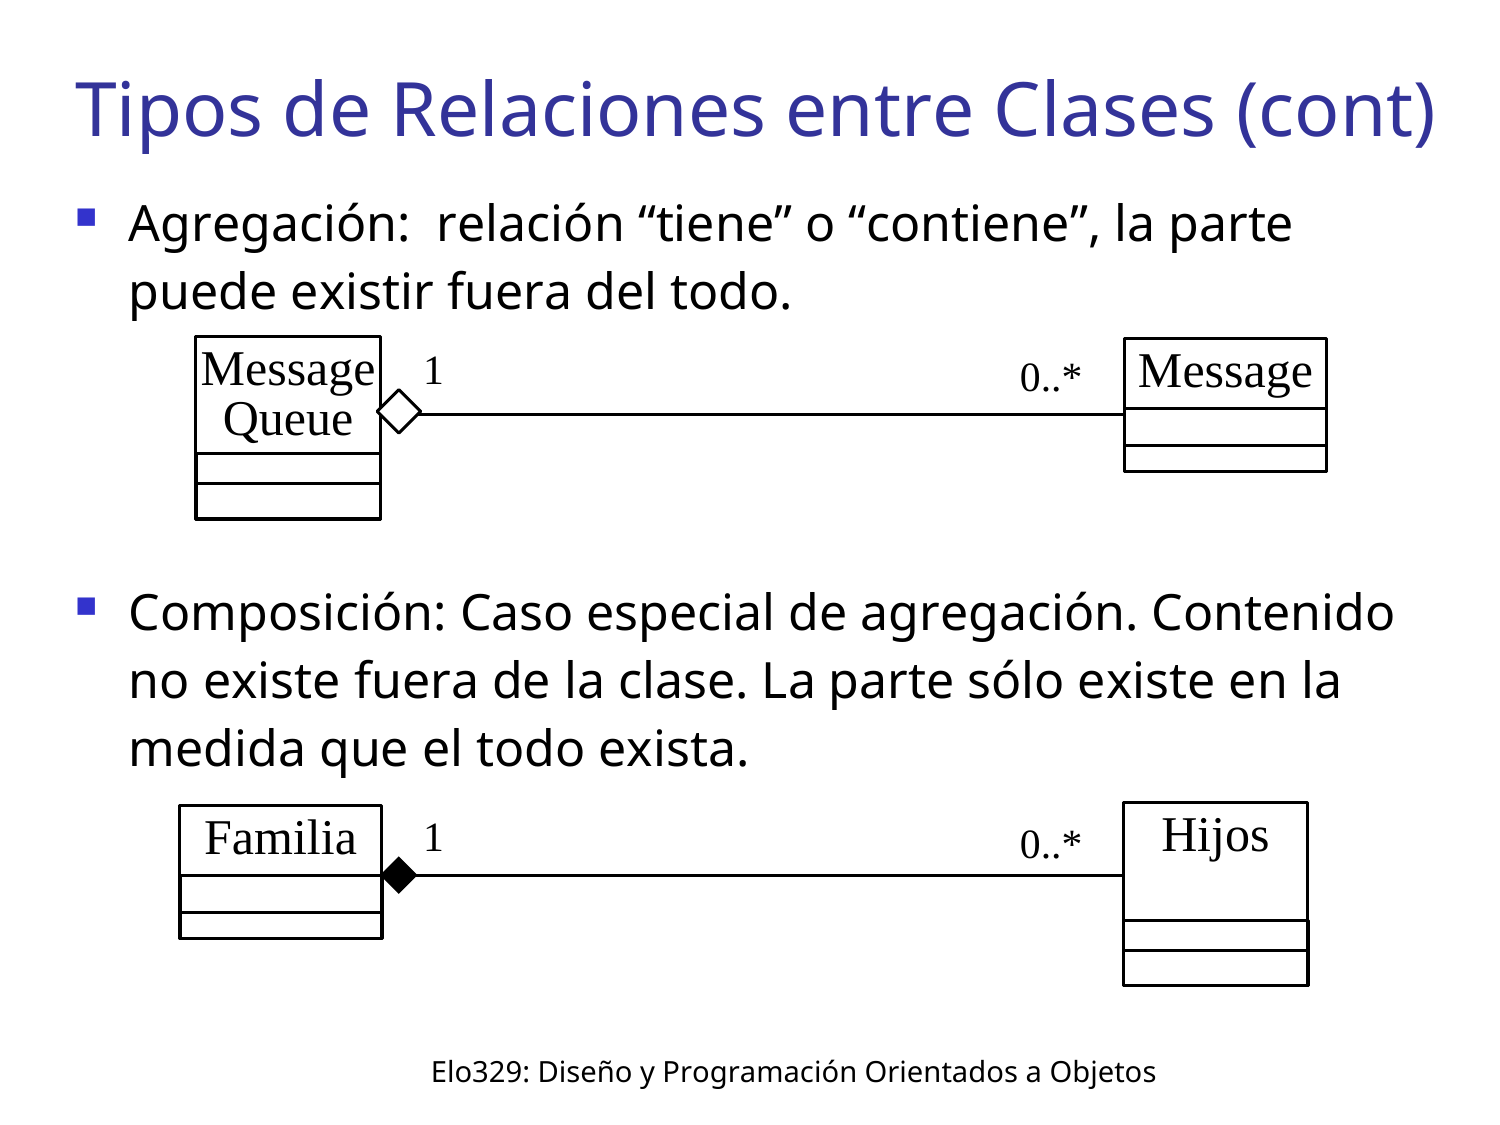

# Tipos de Relaciones entre Clases (cont)
Agregación: relación “tiene” o “contiene”, la parte puede existir fuera del todo.
Composición: Caso especial de agregación. Contenido no existe fuera de la clase. La parte sólo existe en la medida que el todo exista.
Message
Queue
Message
1
0..*
Hijos
Familia
1
0..*